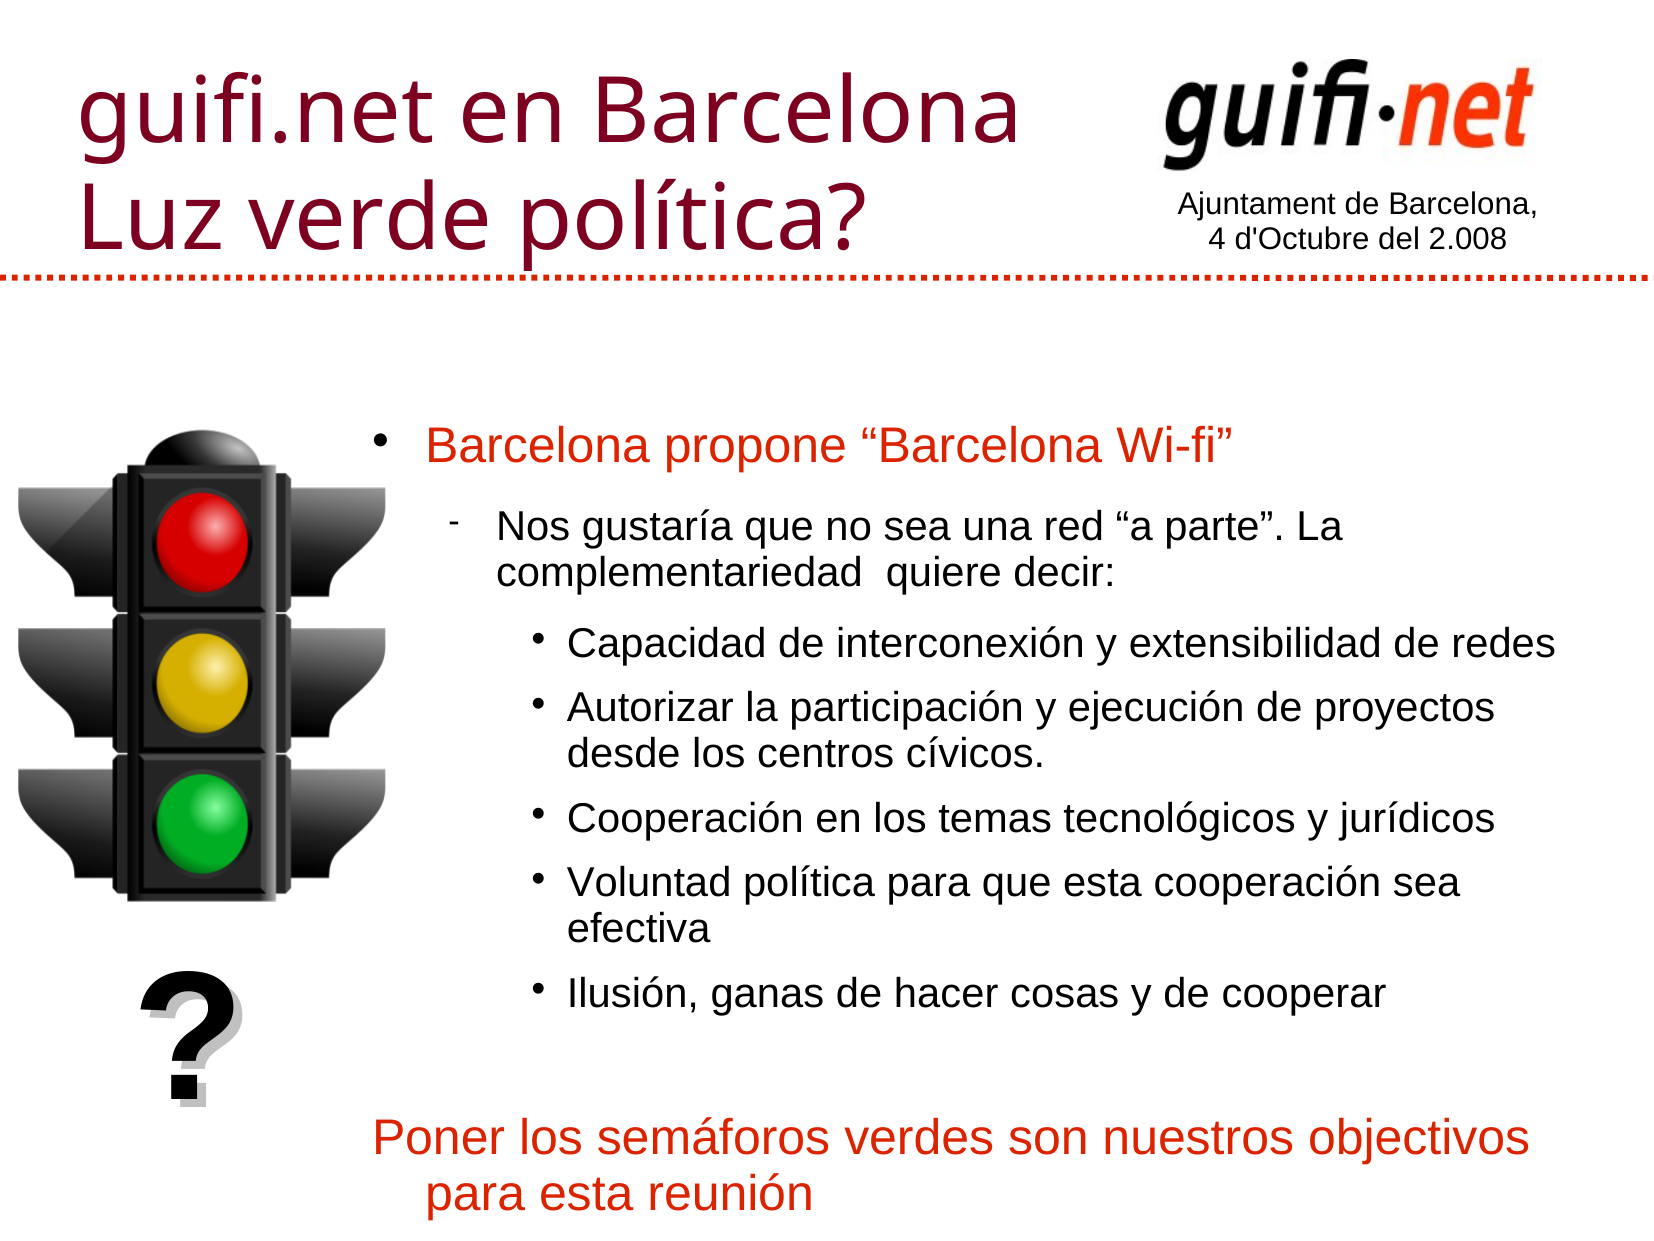

# guifi.net en Barcelona Luz verde política?
Barcelona propone “Barcelona Wi-fi”
Nos gustaría que no sea una red “a parte”. La complementariedad quiere decir:
Capacidad de interconexión y extensibilidad de redes
Autorizar la participación y ejecución de proyectos desde los centros cívicos.
Cooperación en los temas tecnológicos y jurídicos
Voluntad política para que esta cooperación sea efectiva
Ilusión, ganas de hacer cosas y de cooperar
Poner los semáforos verdes son nuestros objectivos para esta reunión
?